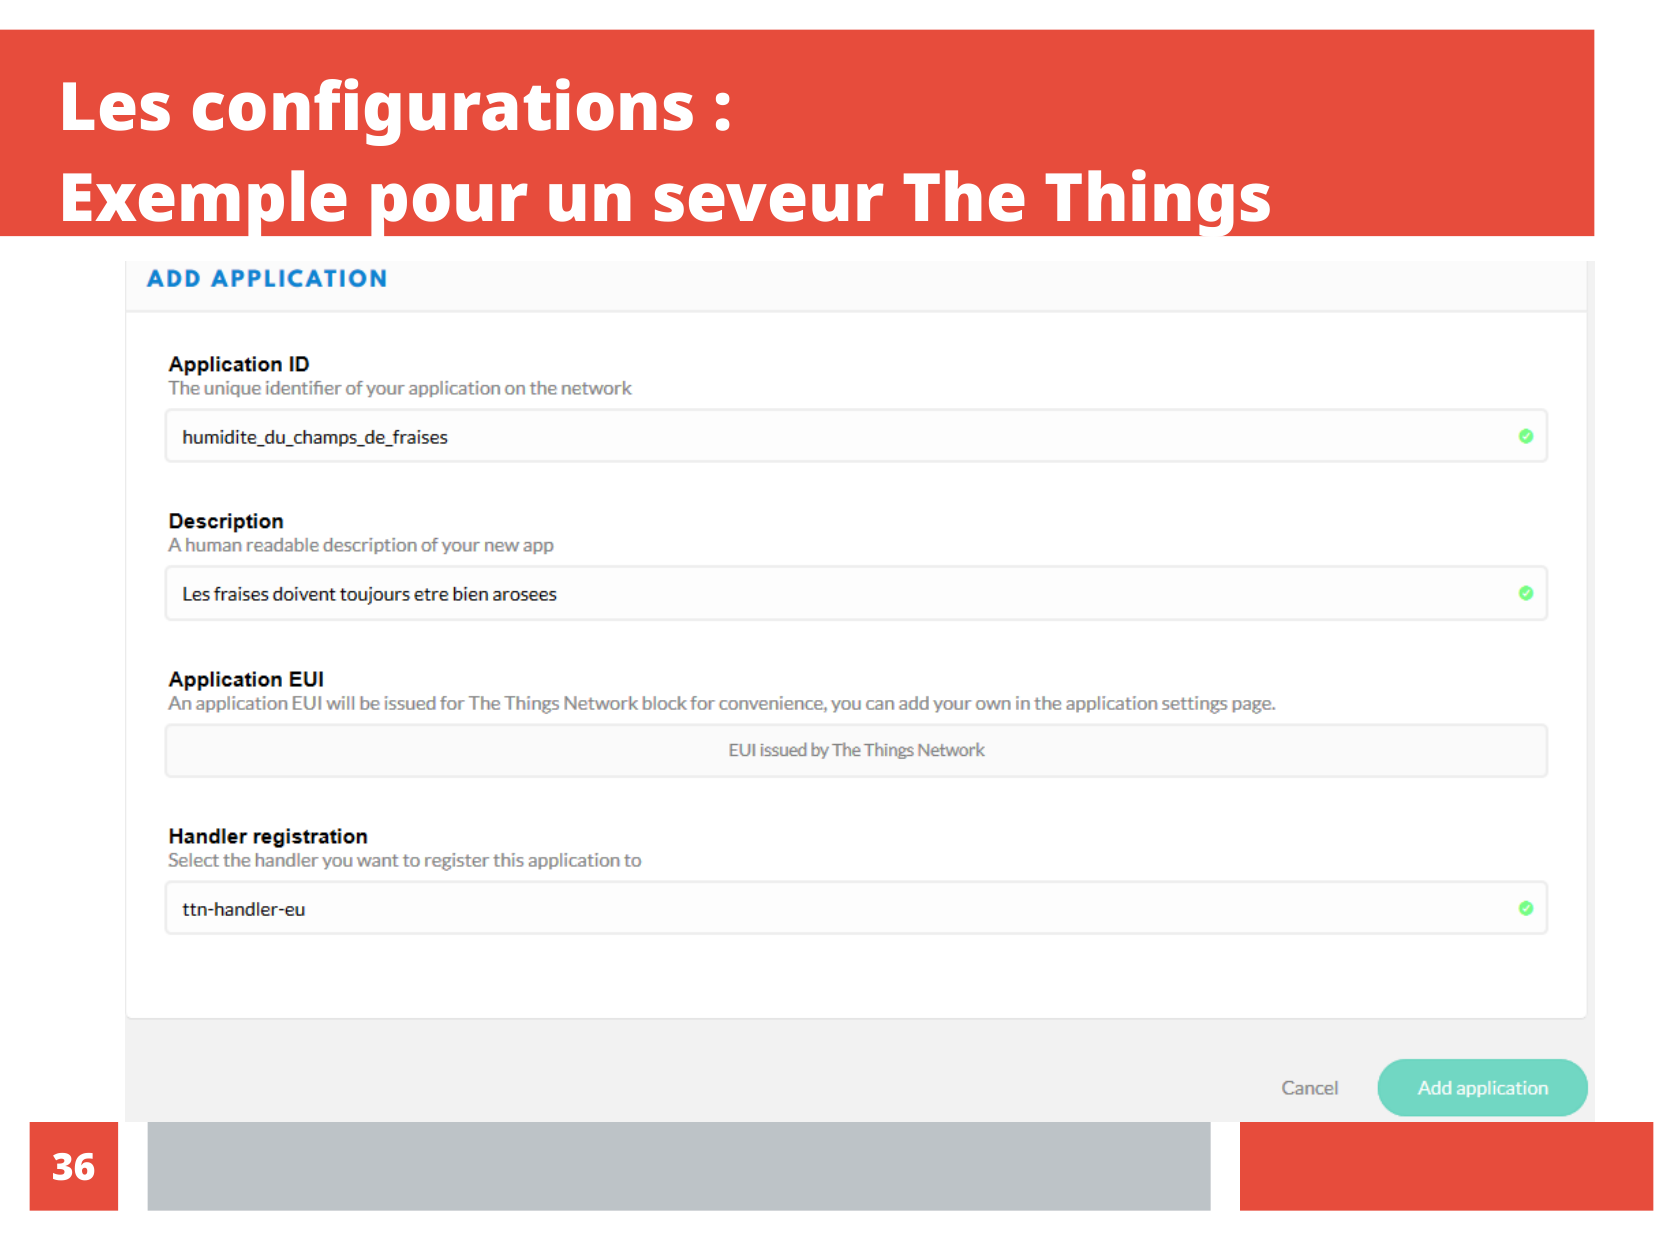

# Les configurations : Exemple pour un seveur The Things Network (TTN)
36